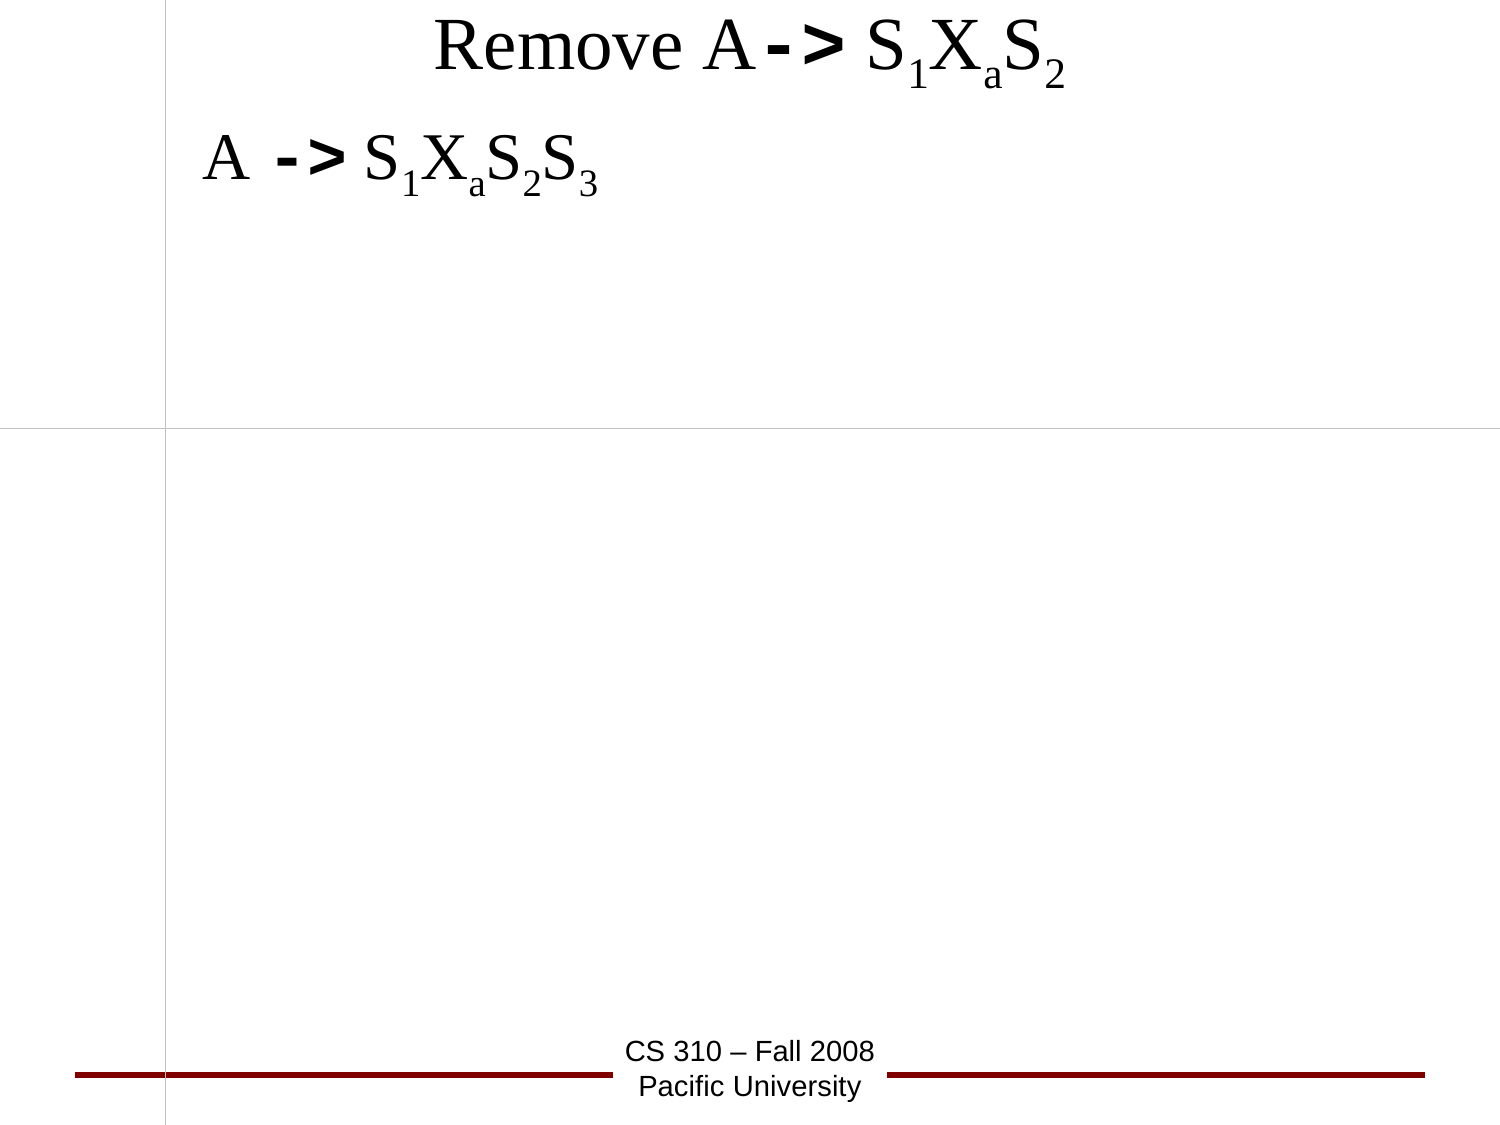

# Remove A-> S1XaS2
A -> S1XaS2S3